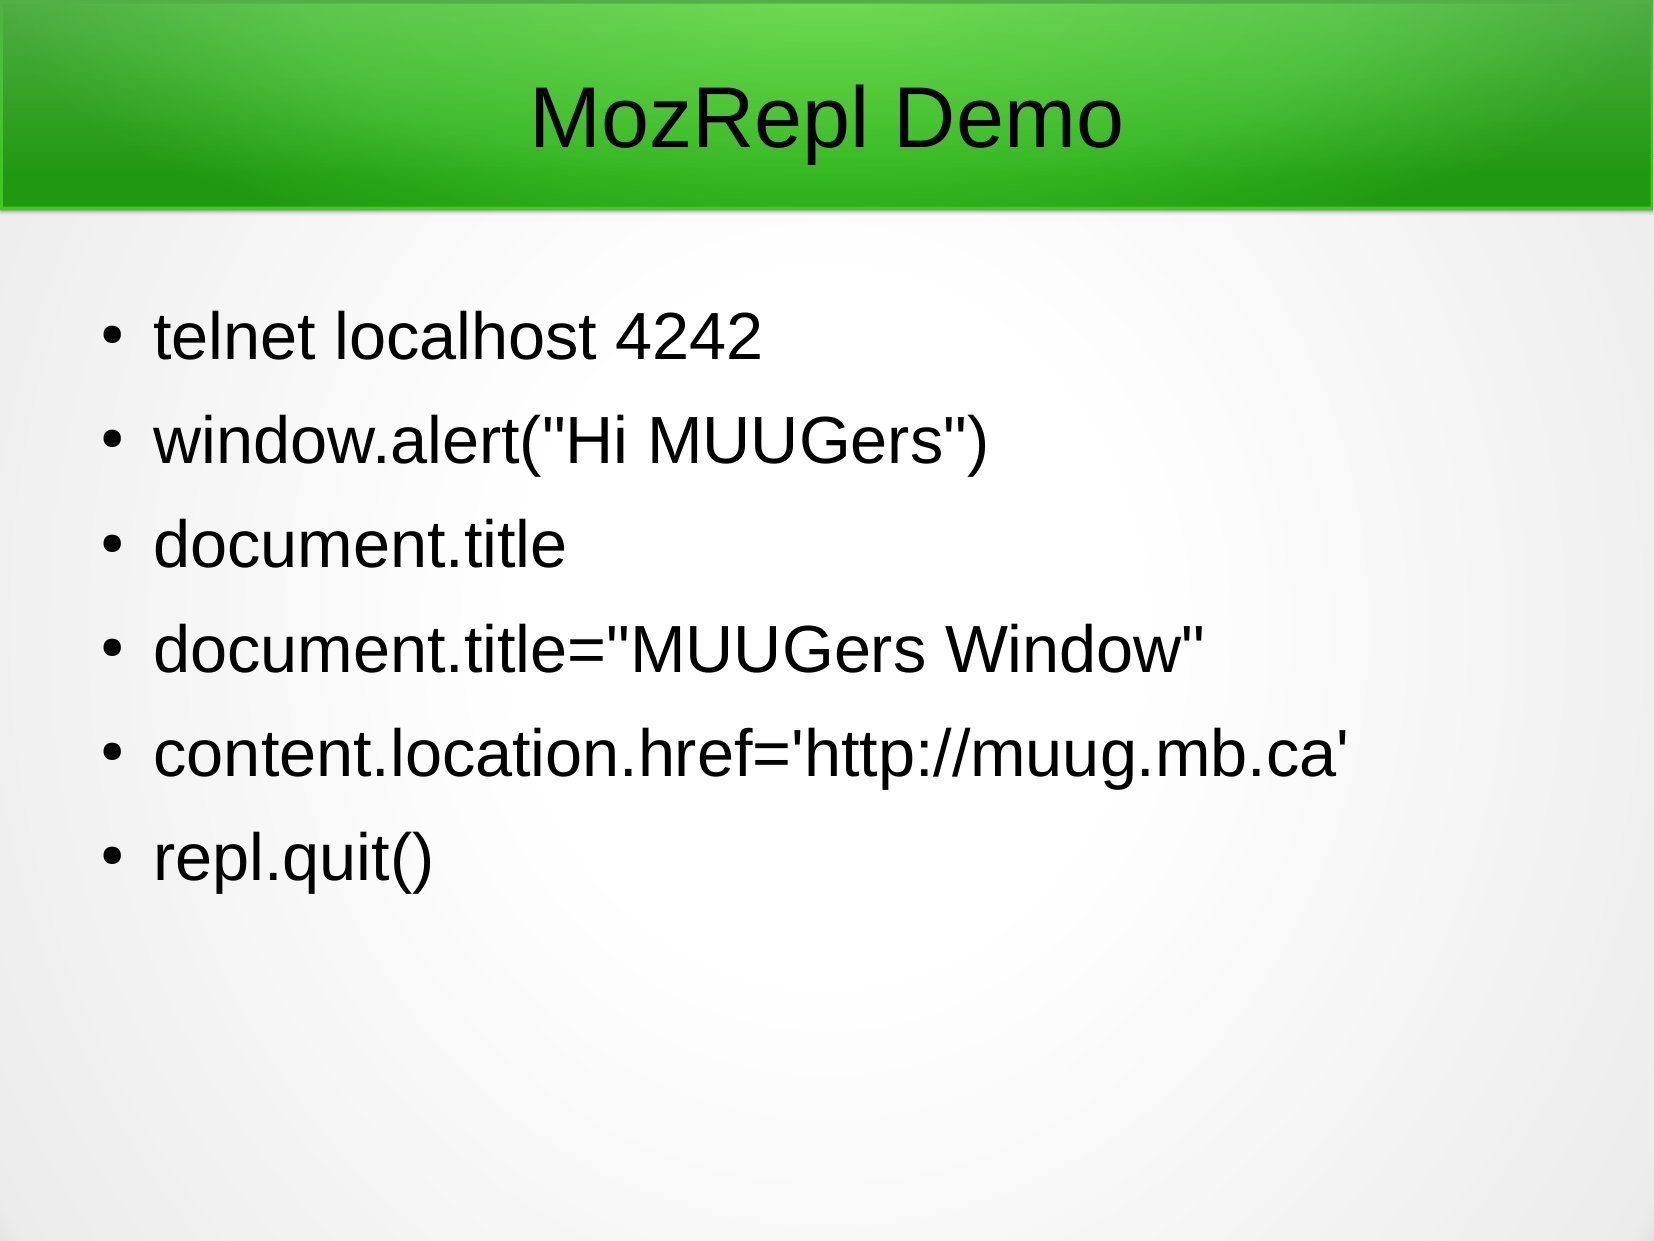

# MozRepl Demo
telnet localhost 4242
window.alert("Hi MUUGers")
document.title
document.title="MUUGers Window"
content.location.href='http://muug.mb.ca'
repl.quit()